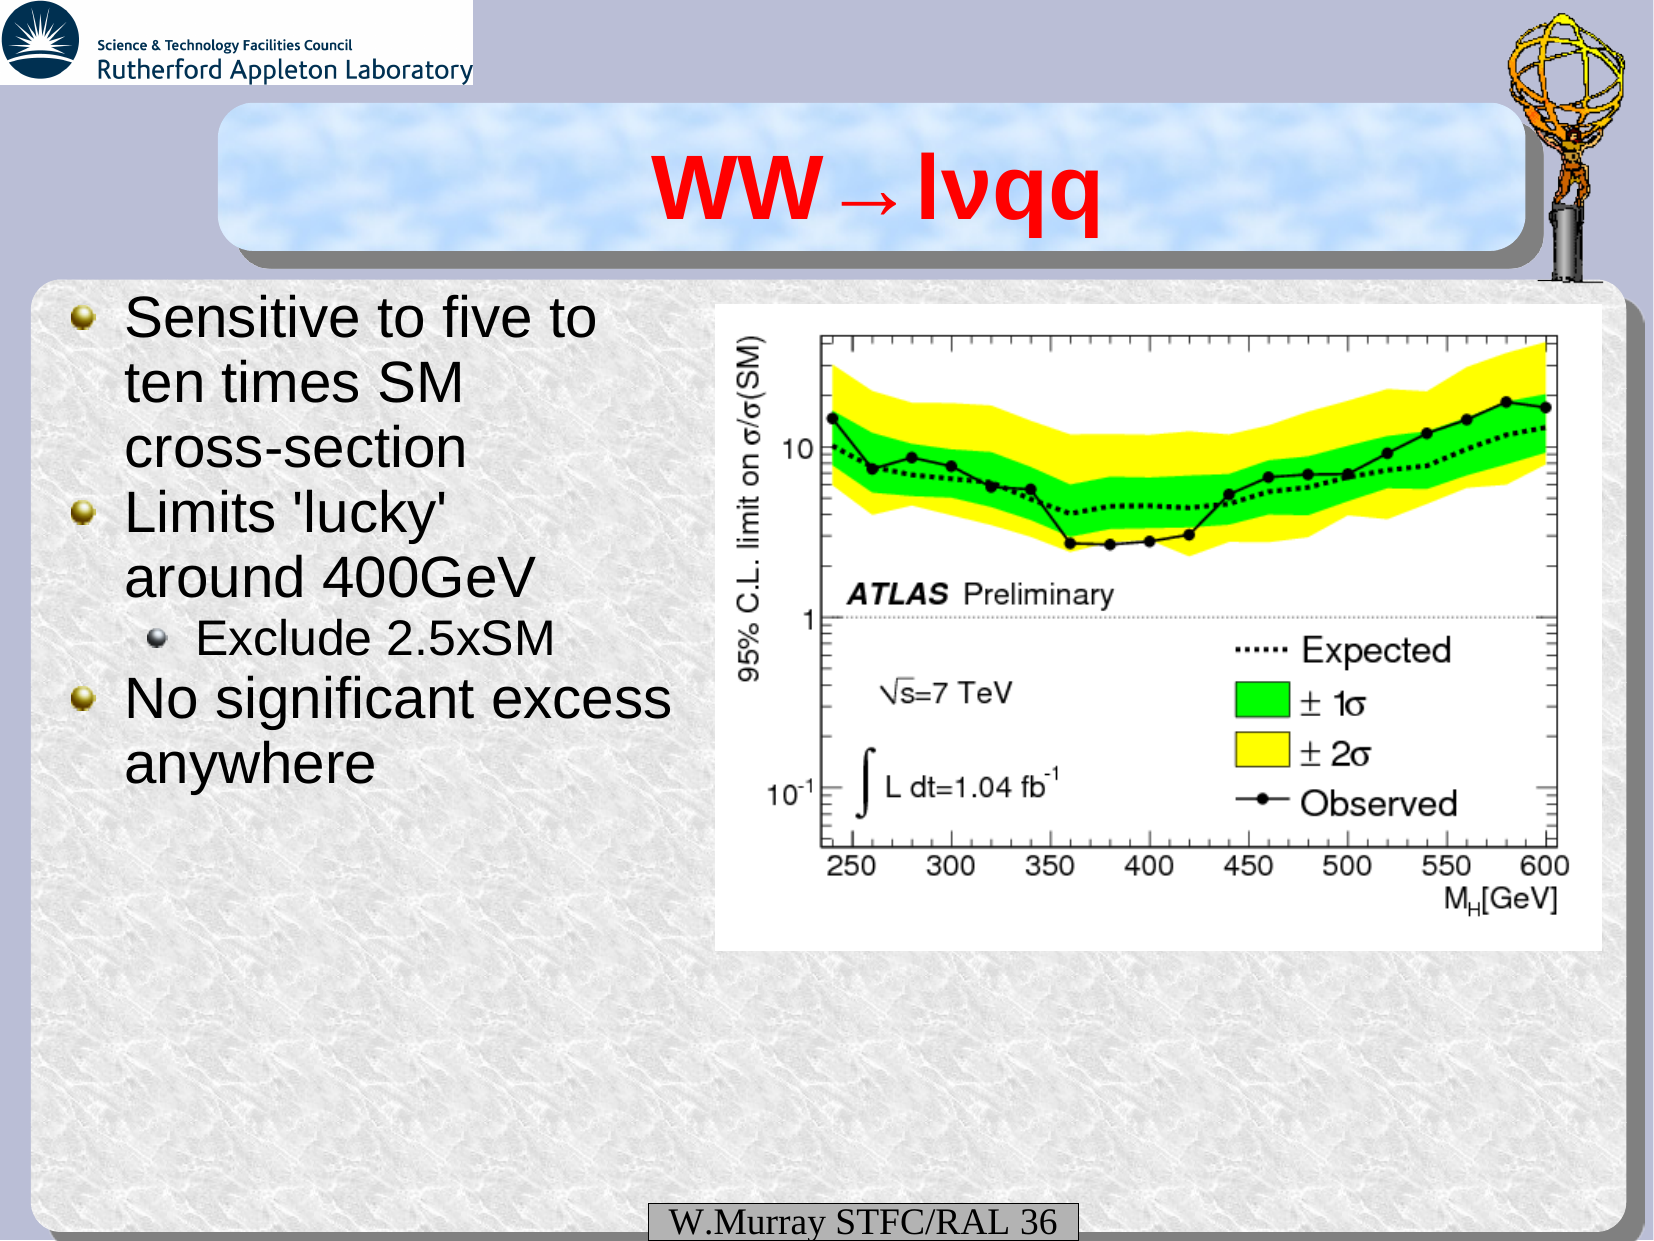

# WW→lνqq
Sensitive to five to
ten times SM
cross-section
Limits 'lucky'
around 400GeV
Exclude 2.5xSM
No significant excess
anywhere